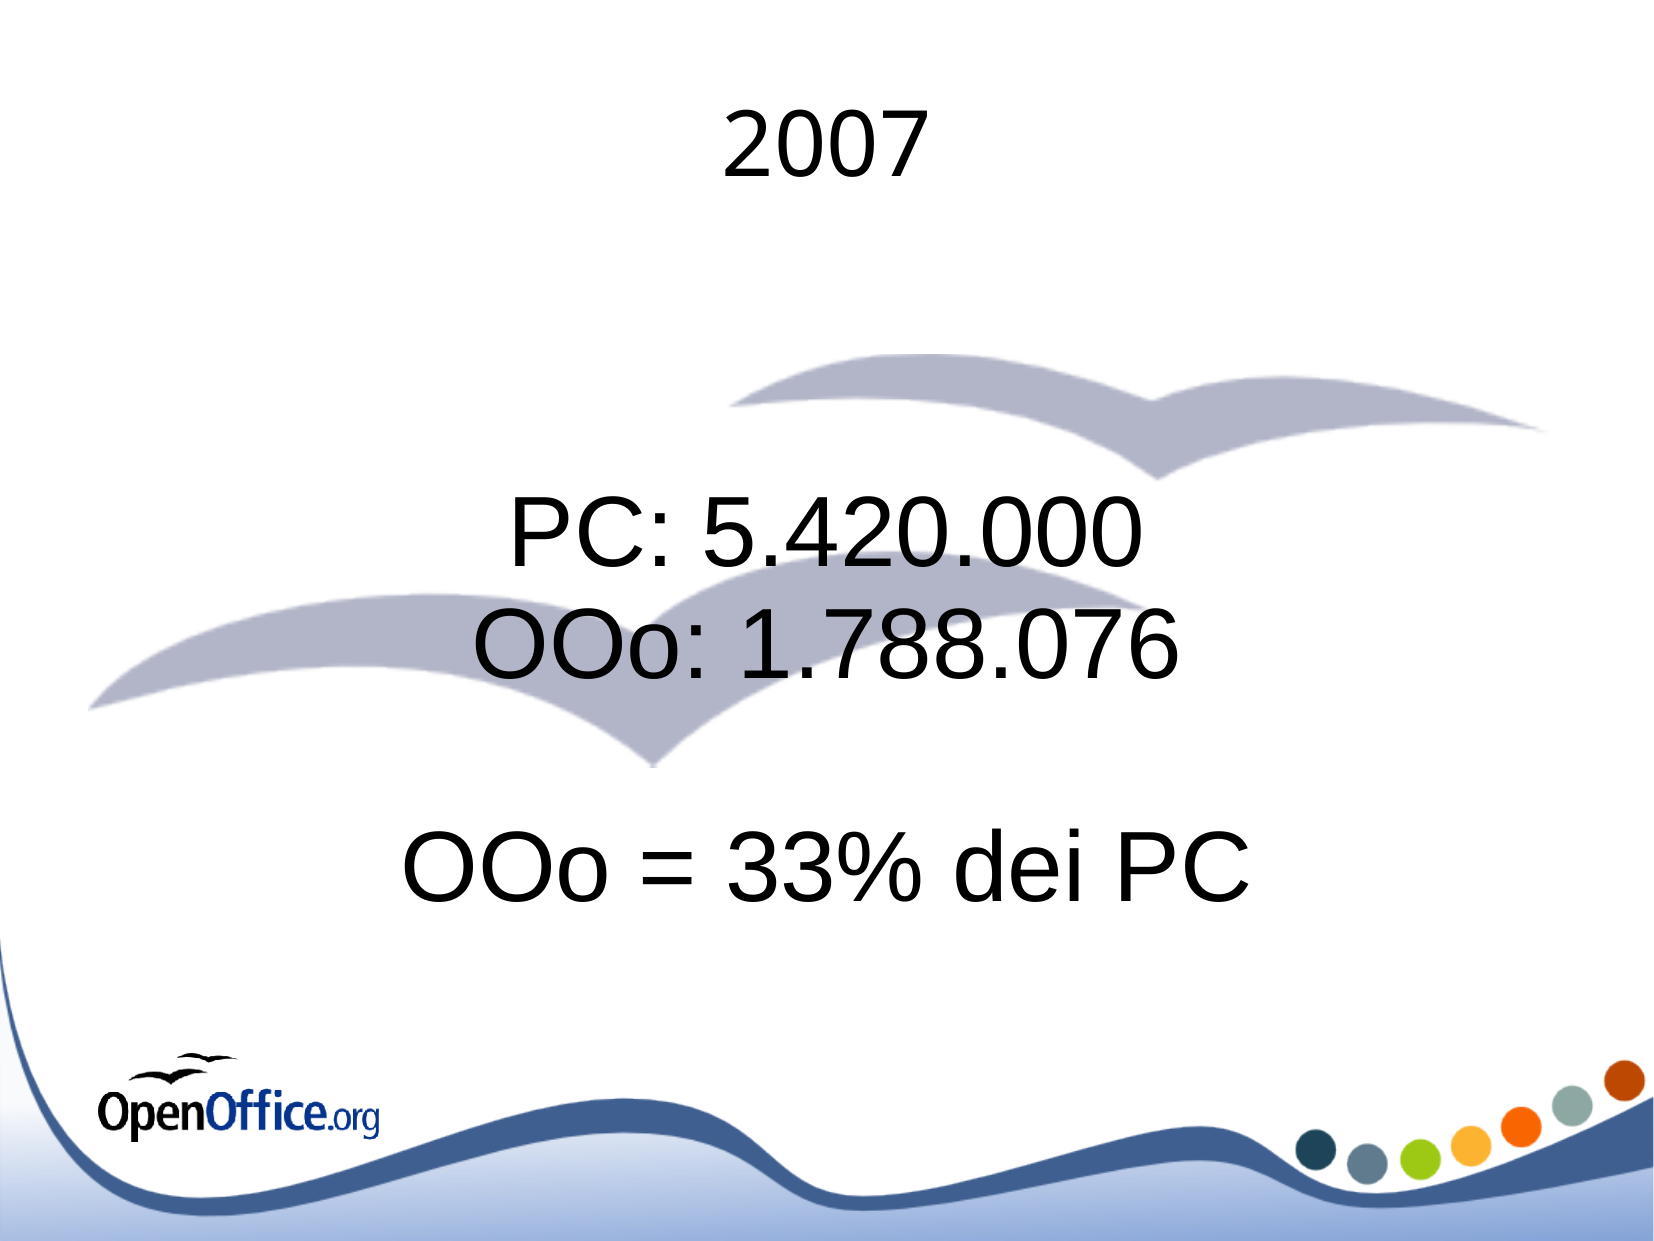

# 2007
PC: 5.420.000
OOo: 1.788.076
OOo = 33% dei PC